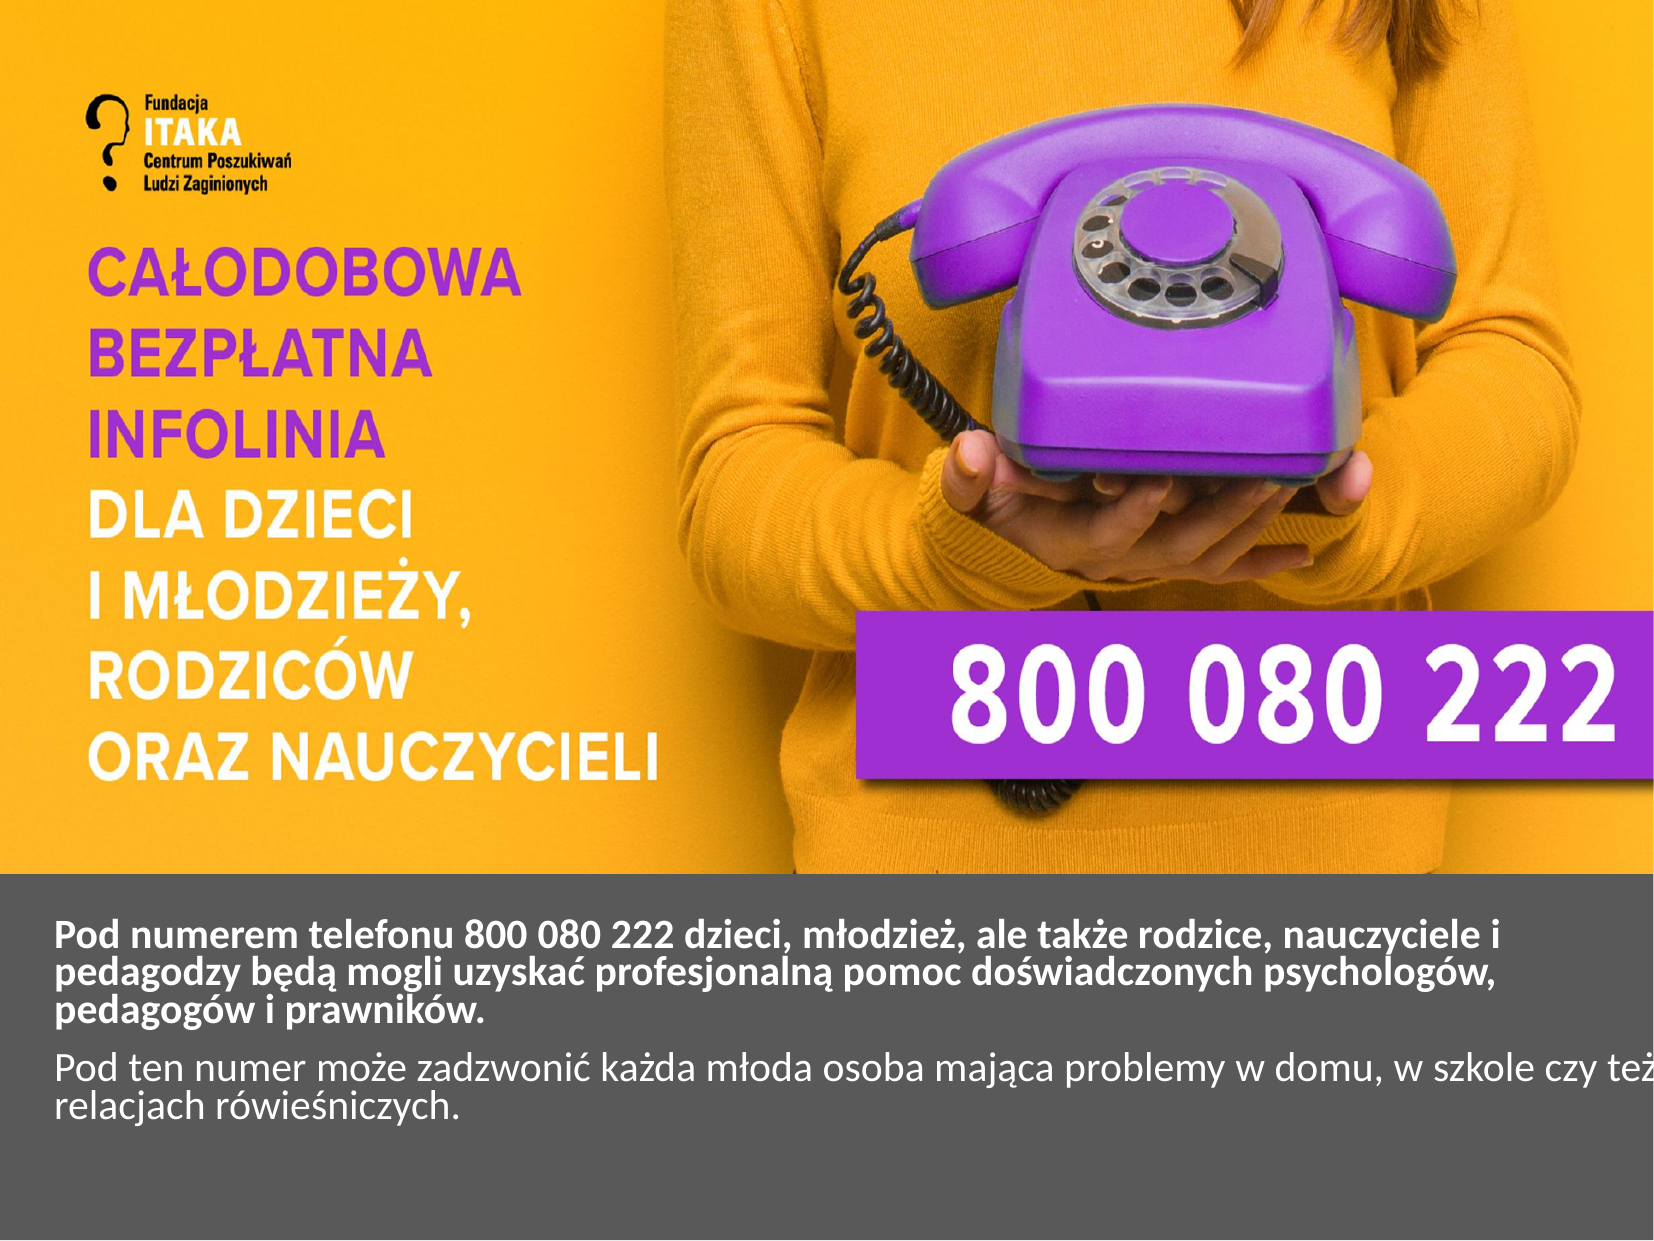

#
Pod numerem telefonu 800 080 222 dzieci, młodzież, ale także rodzice, nauczyciele i pedagodzy będą mogli uzyskać profesjonalną pomoc doświadczonych psychologów, pedagogów i prawników.
Pod ten numer może zadzwonić każda młoda osoba mająca problemy w domu, w szkole czy też w relacjach rówieśniczych.